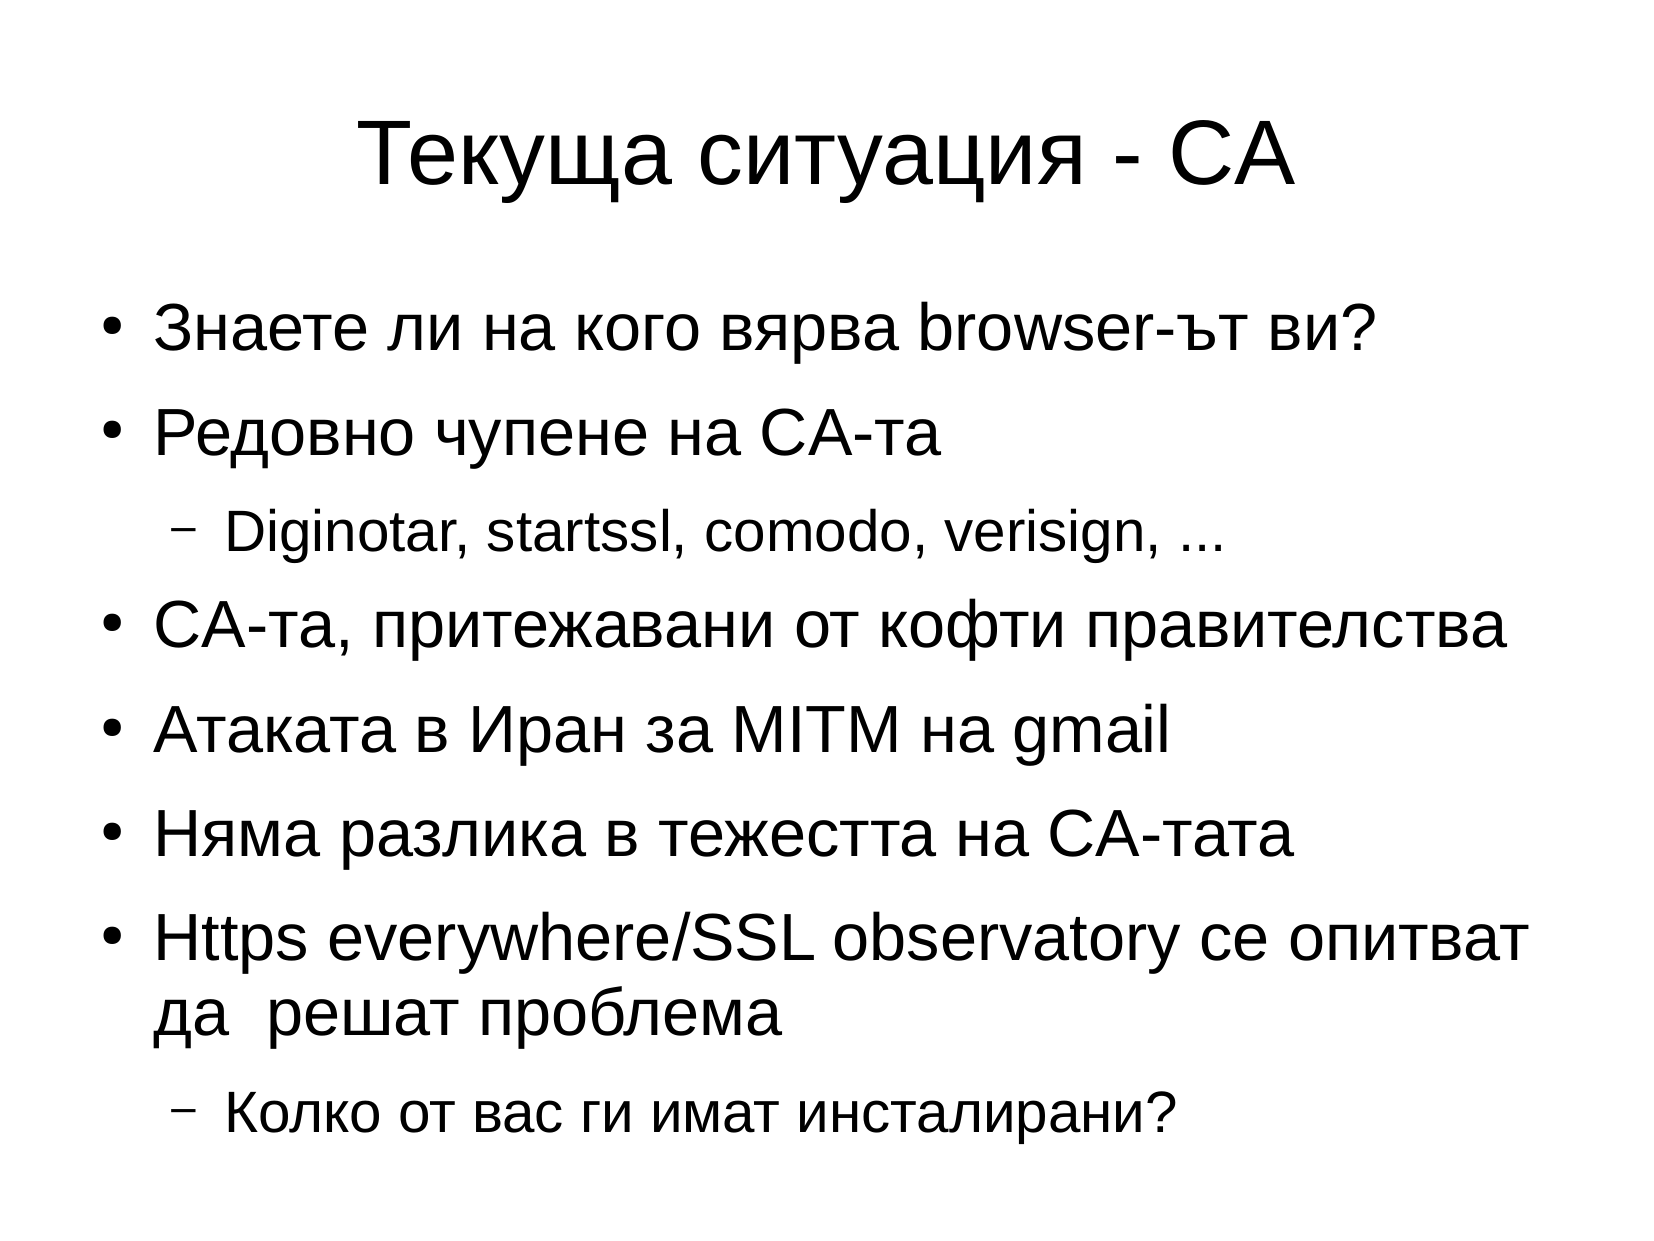

# Текуща ситуация - CA
Знаете ли на кого вярва browser-ът ви?
Редовно чупене на CA-та
Diginotar, startssl, comodo, verisign, ...
CA-та, притежавани от кофти правителства
Атаката в Иран за MITM на gmail
Няма разлика в тежестта на CA-тата
Https everywhere/SSL observatory се опитват да решат проблема
Колко от вас ги имат инсталирани?